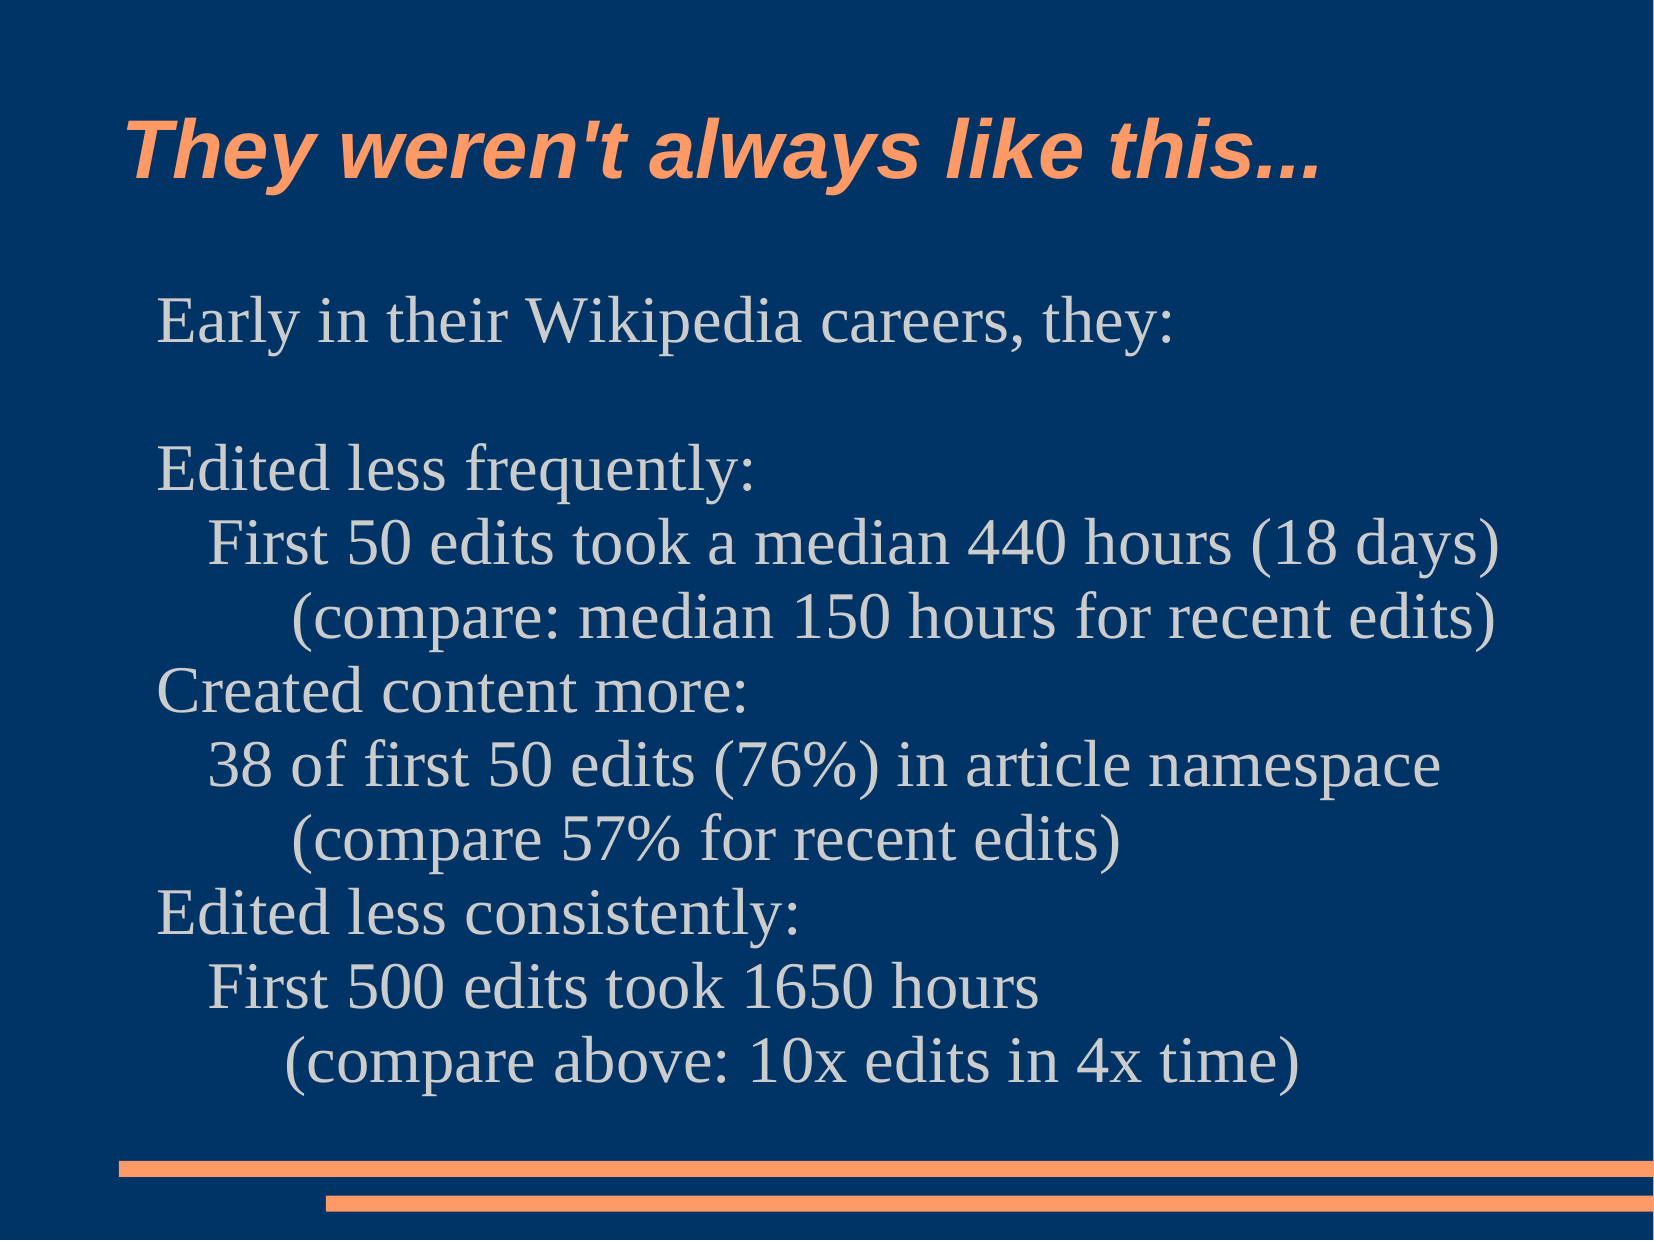

# They weren't always like this...
Early in their Wikipedia careers, they:
Edited less frequently:
 First 50 edits took a median 440 hours (18 days)
 (compare: median 150 hours for recent edits)
Created content more:
 38 of first 50 edits (76%) in article namespace
 (compare 57% for recent edits)
Edited less consistently:
 First 500 edits took 1650 hours
 	 (compare above: 10x edits in 4x time)